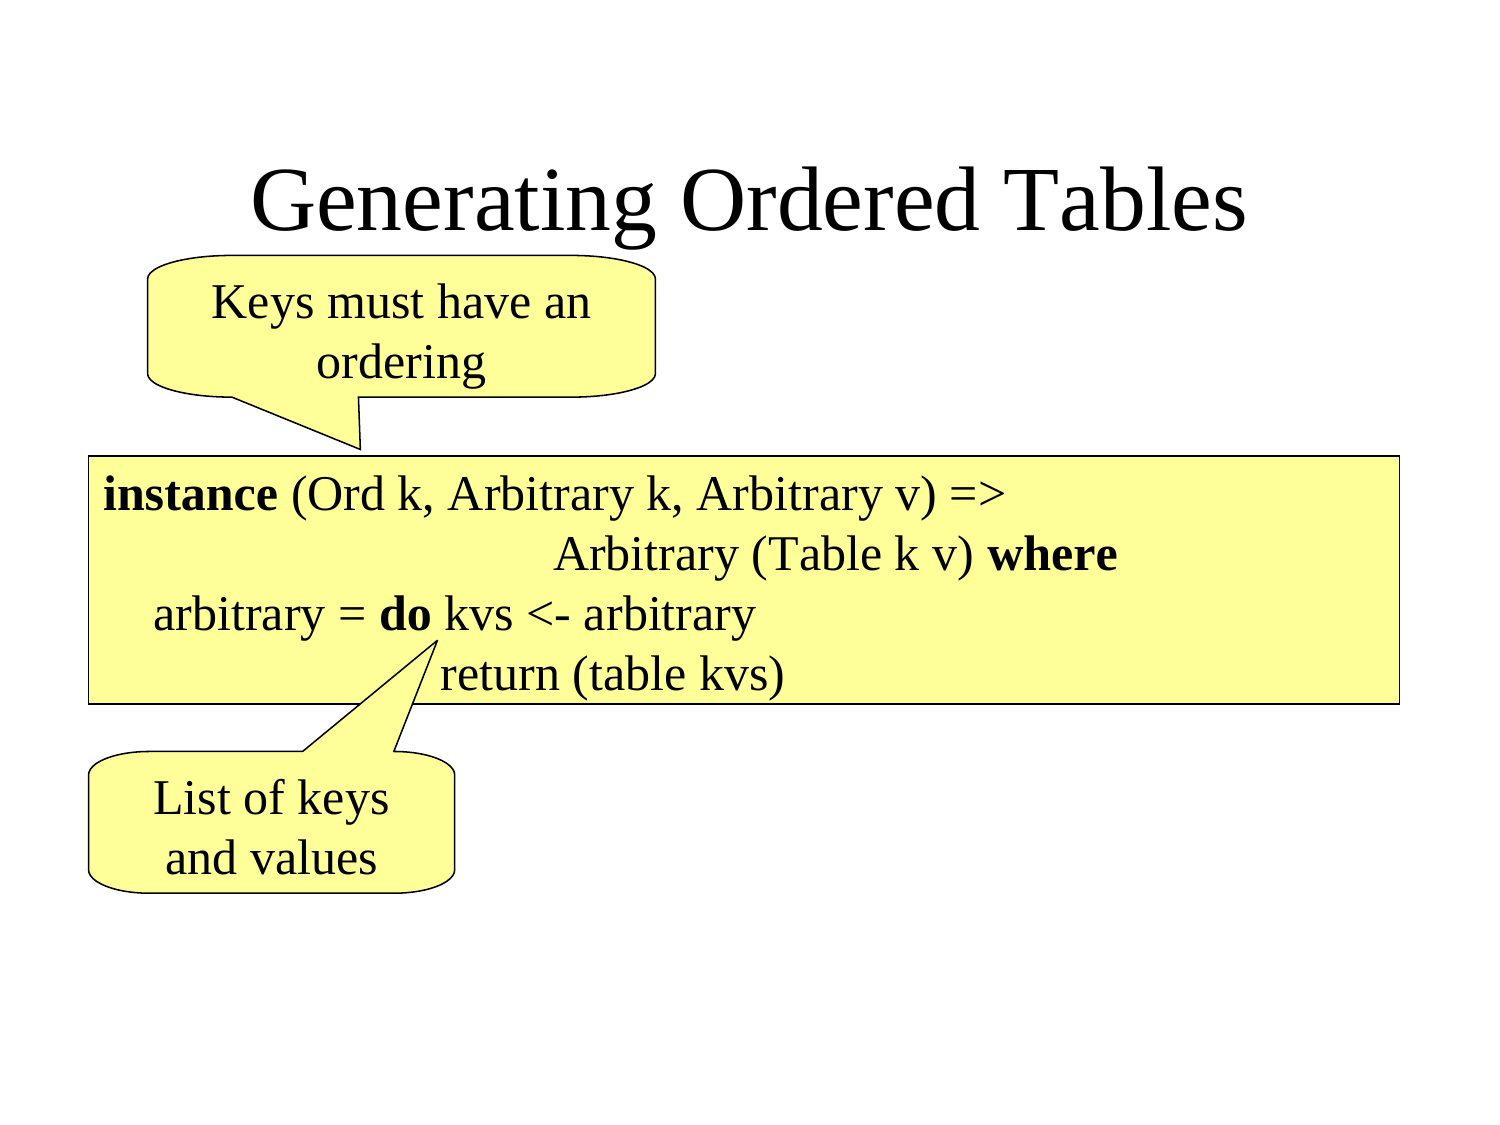

# Generating Ordered Tables
Keys must have an ordering
instance (Ord k, Arbitrary k, Arbitrary v) =>
			Arbitrary (Table k v) where
 arbitrary = do kvs <- arbitrary
		 return (table kvs)
List of keys and values